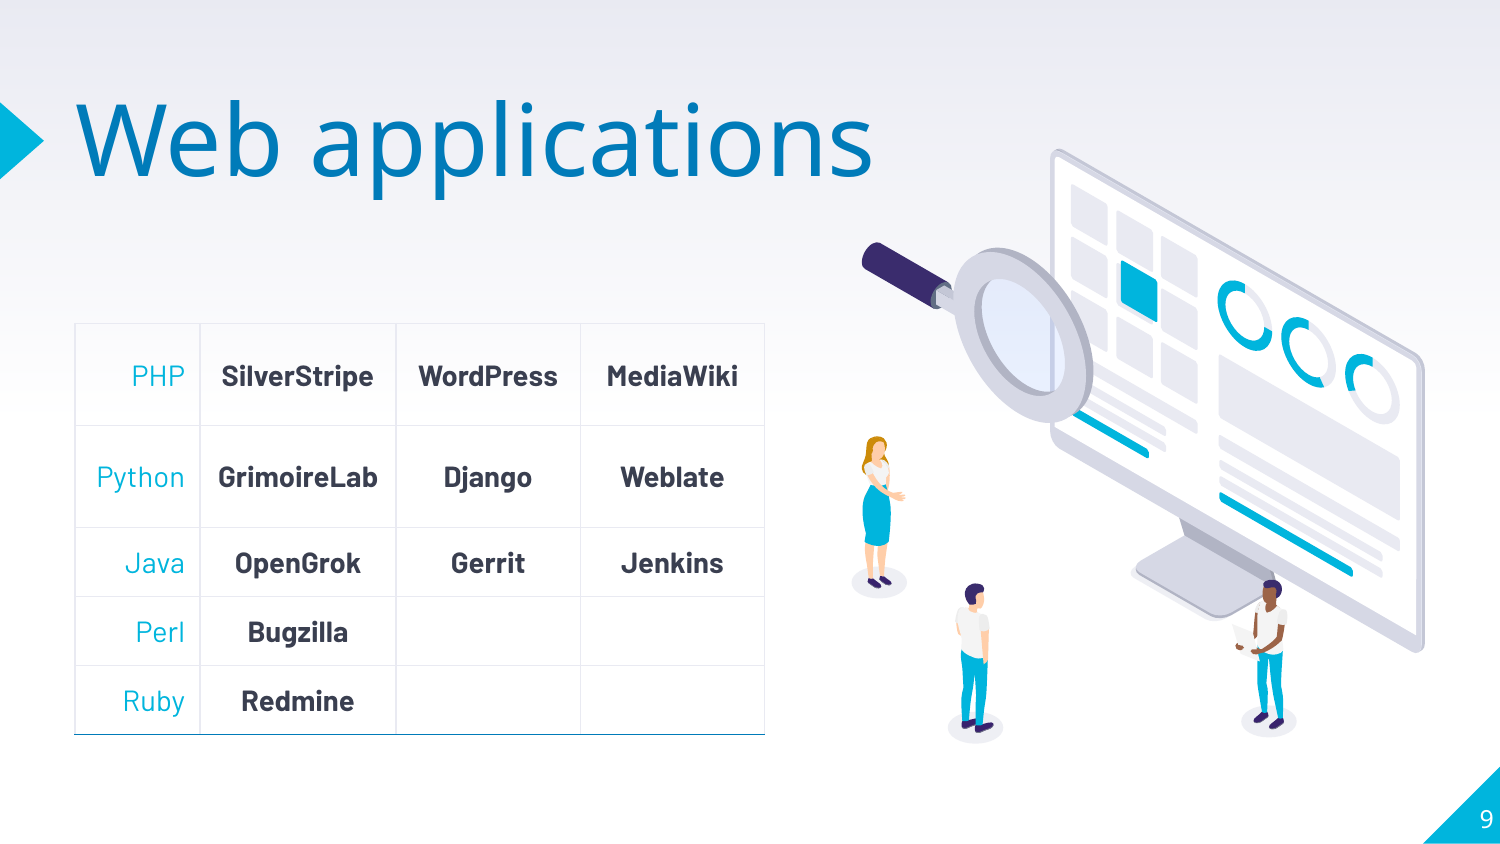

# Web applications
| PHP | SilverStripe | WordPress | MediaWiki |
| --- | --- | --- | --- |
| Python | GrimoireLab | Django | Weblate |
| Java | OpenGrok | Gerrit | Jenkins |
| Perl | Bugzilla | | |
| Ruby | Redmine | | |